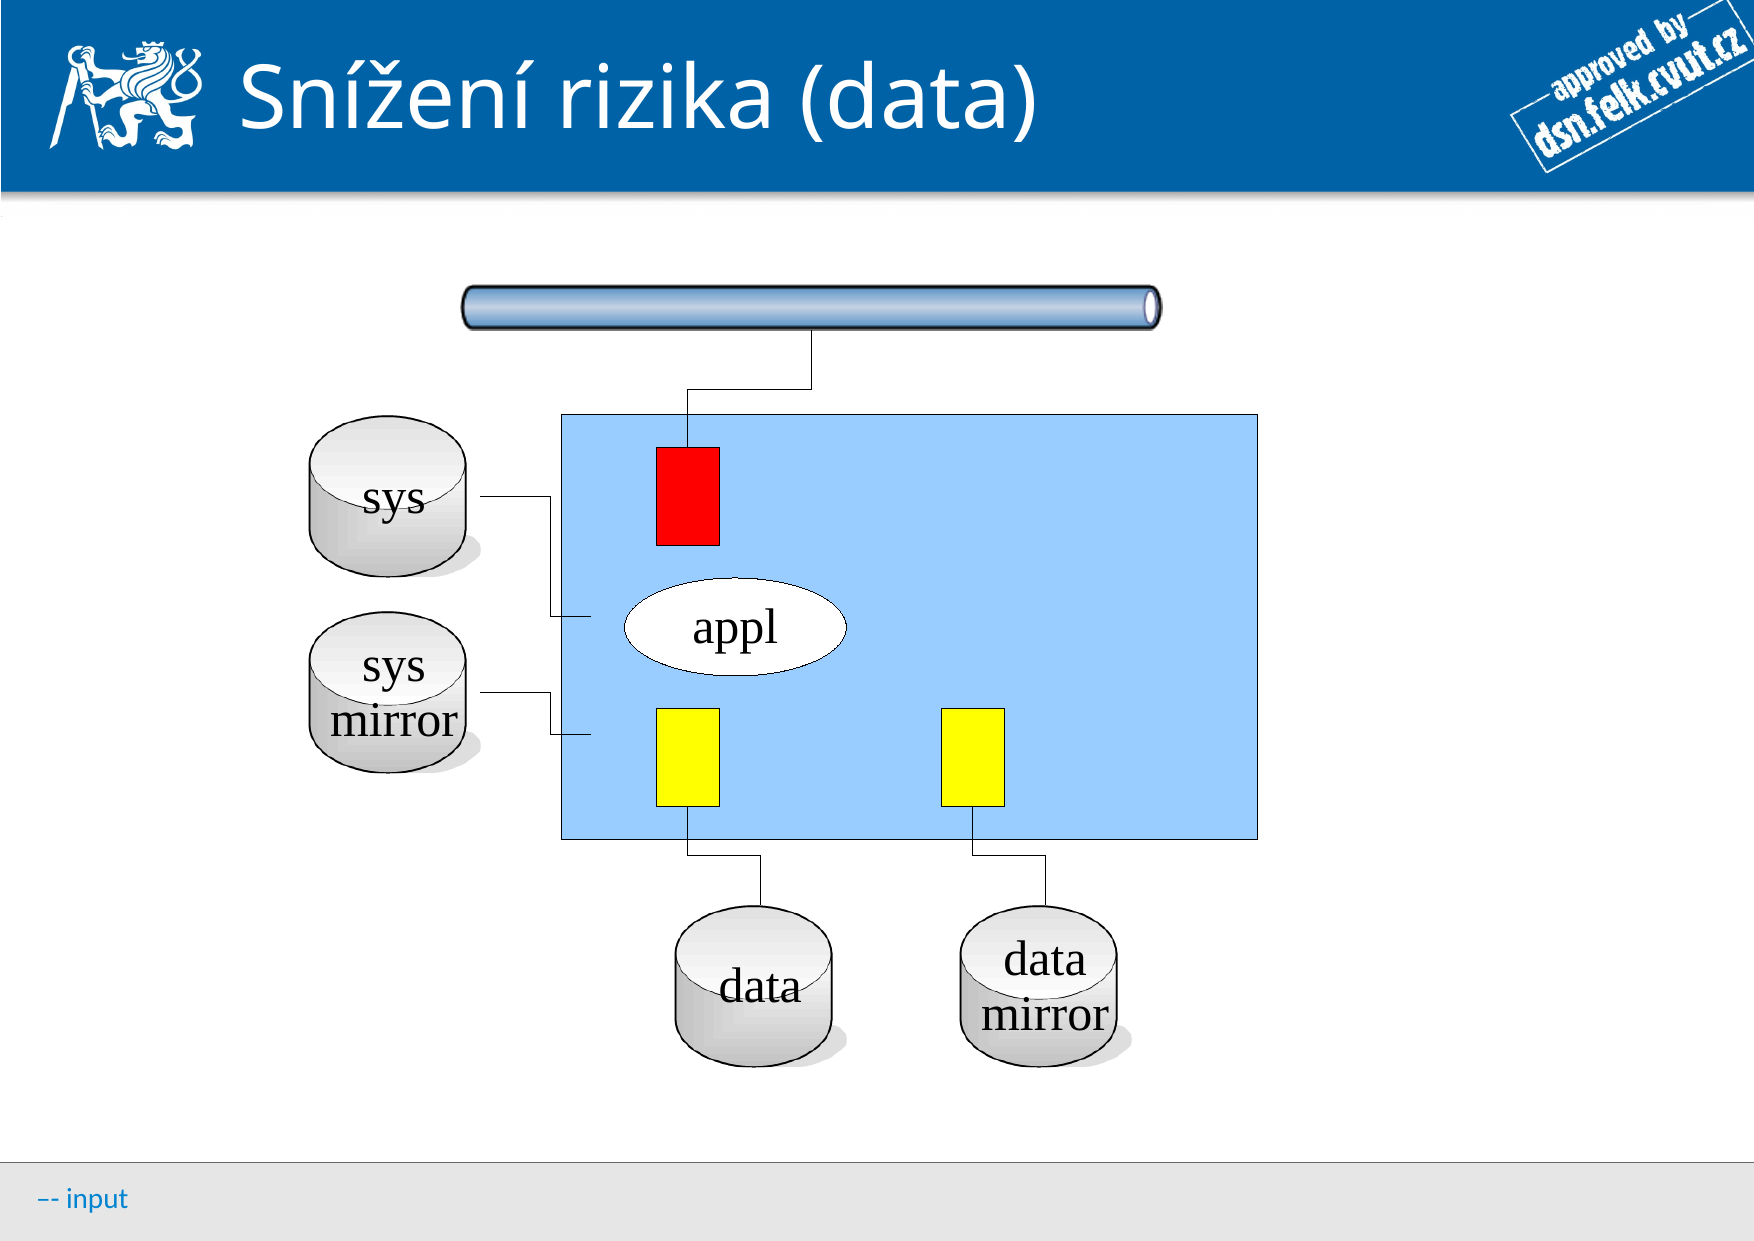

# Snížení rizika (data)
sys
lan
appl
sys
mirror
SCSI1
SCSI2
data
data
mirror